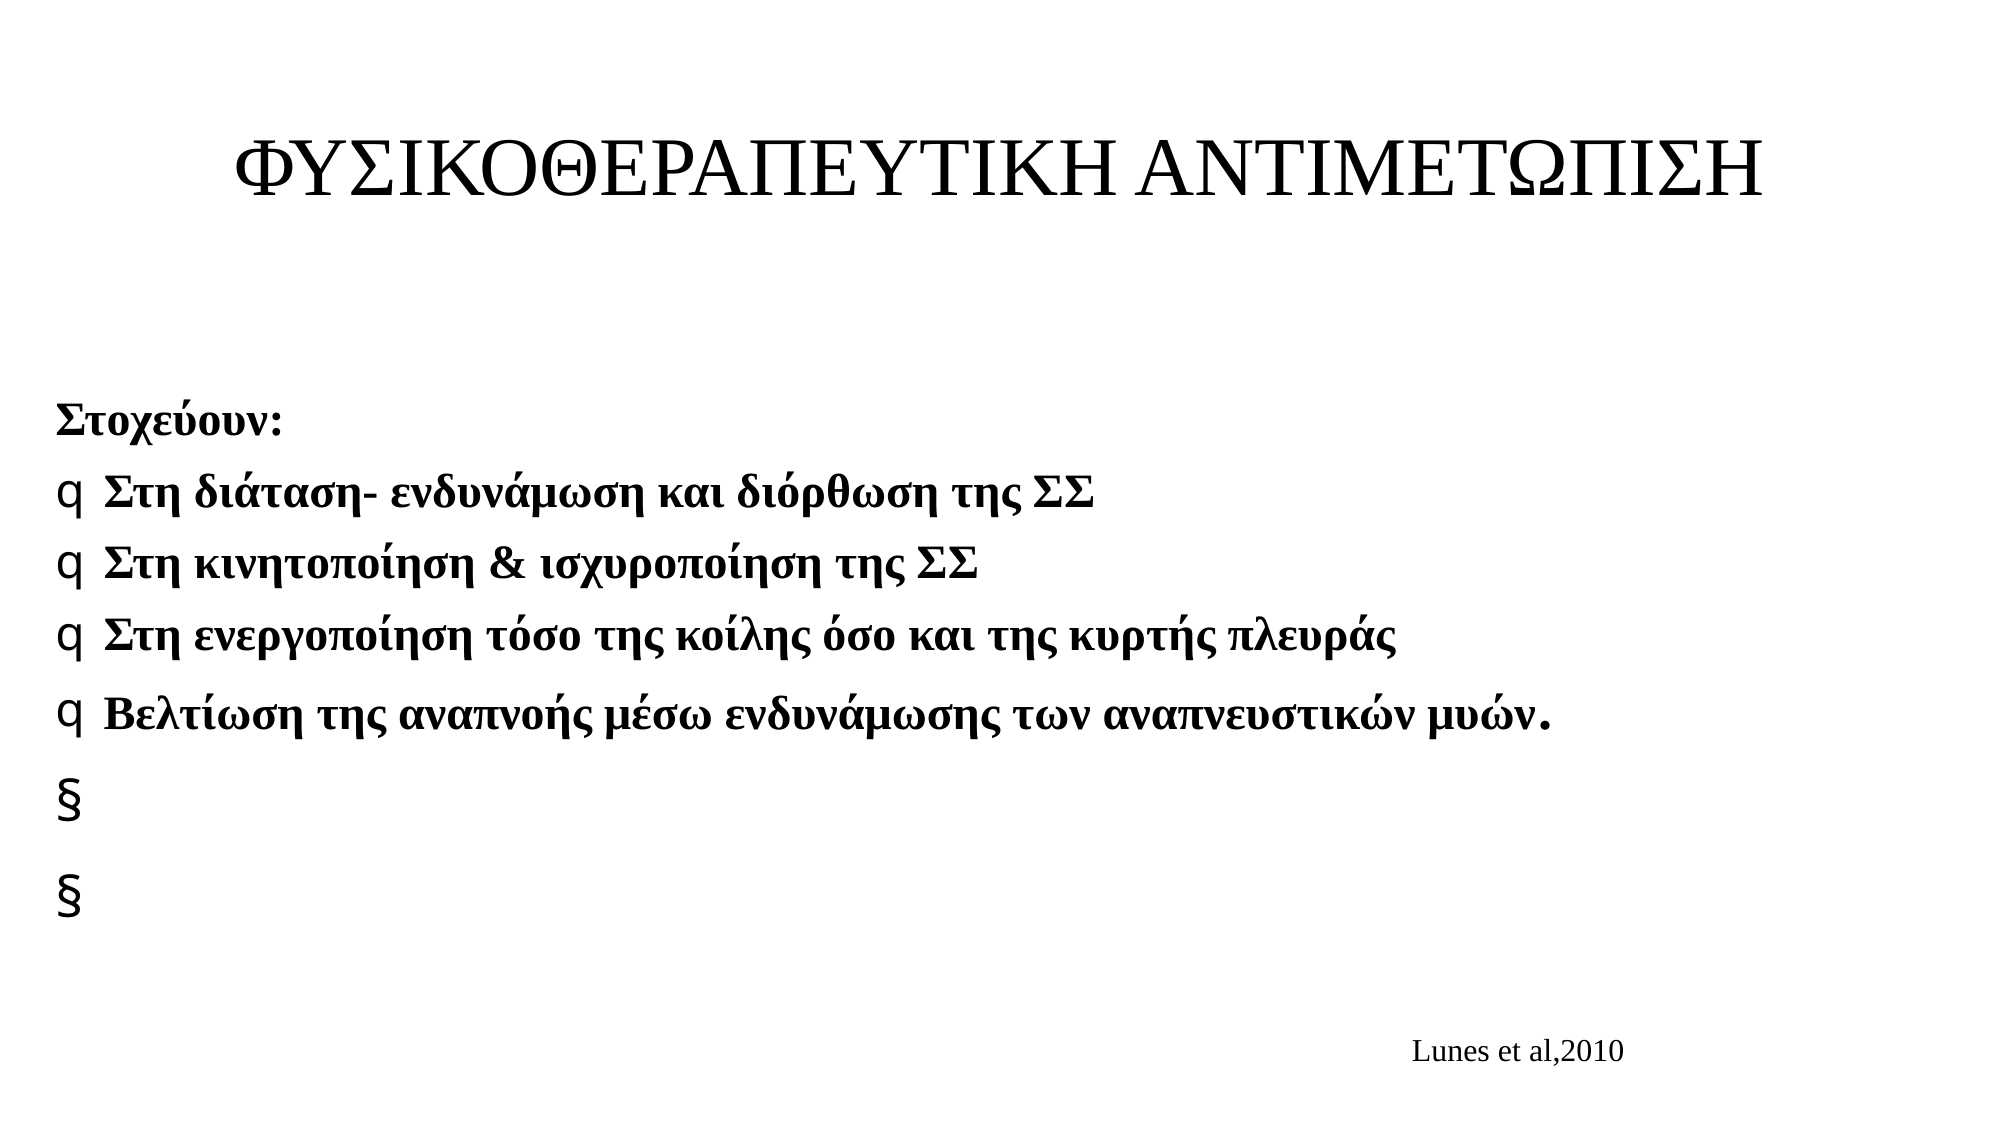

# ΦΥΣΙΚΟΘΕΡΑΠΕΥΤΙΚΗ ΑΝΤΙΜΕΤΩΠΙΣΗ
Στοχεύουν:
 Στη διάταση- ενδυνάμωση και διόρθωση της ΣΣ
 Στη κινητοποίηση & ισχυροποίηση της ΣΣ
 Στη ενεργοποίηση τόσο της κοίλης όσο και της κυρτής πλευράς
 Βελτίωση της αναπνοής μέσω ενδυνάμωσης των αναπνευστικών μυών.
Lunes et al,2010